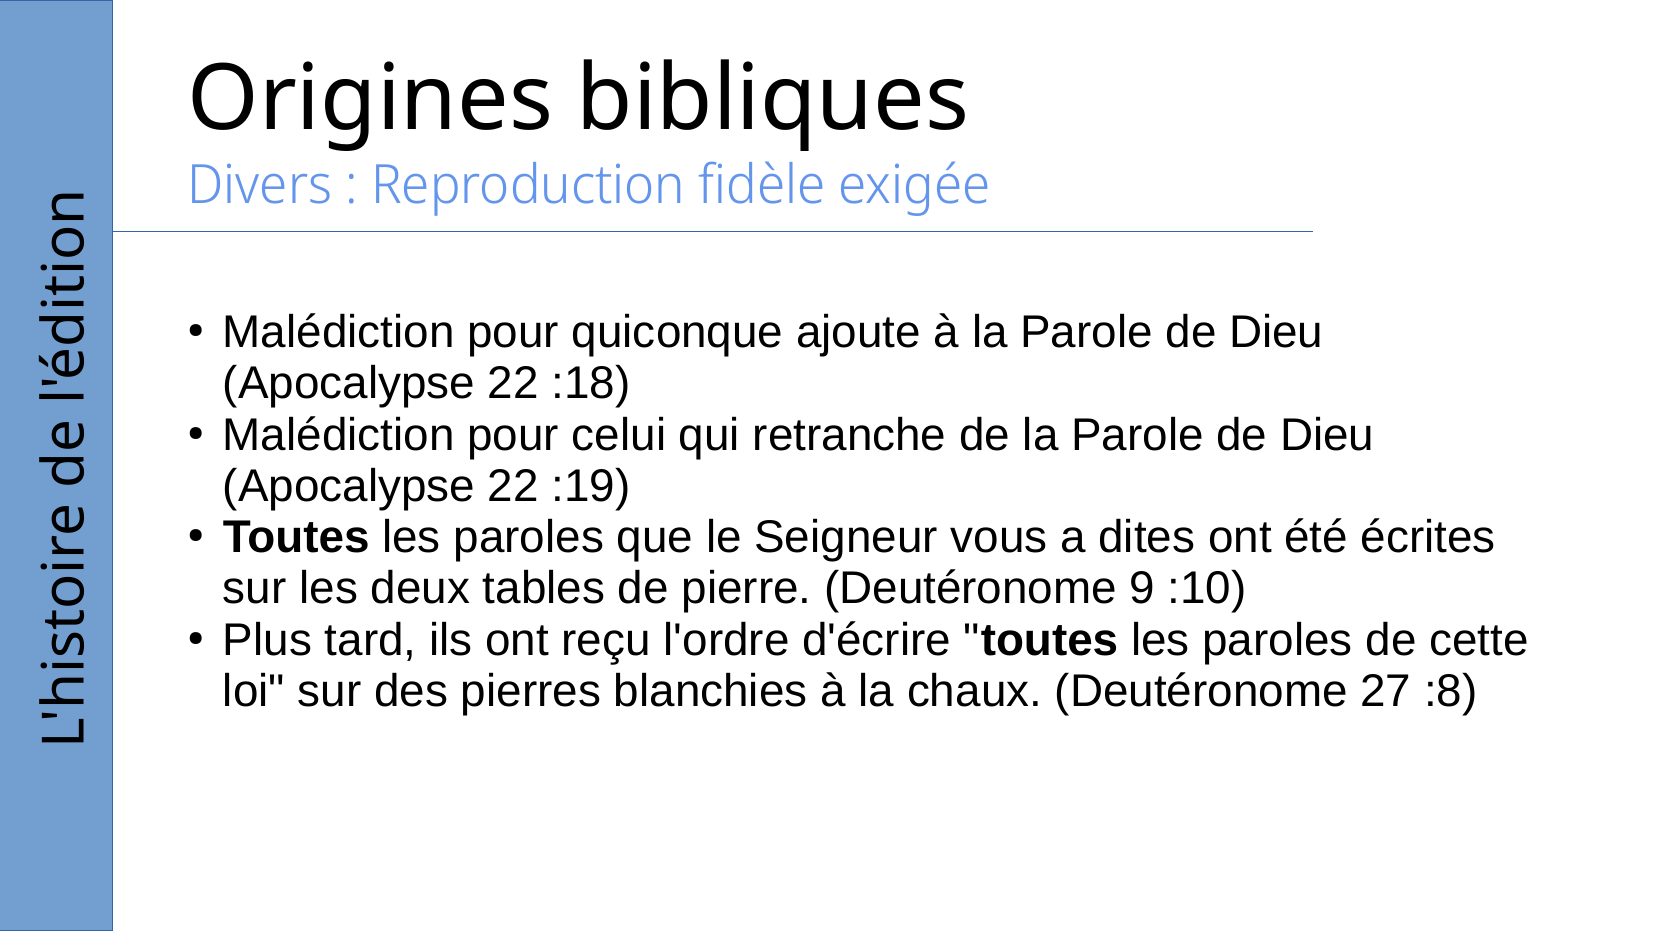

# Origines bibliques
Divers : Reproduction fidèle exigée
Malédiction pour quiconque ajoute à la Parole de Dieu (Apocalypse 22 :18)
Malédiction pour celui qui retranche de la Parole de Dieu (Apocalypse 22 :19)
Toutes les paroles que le Seigneur vous a dites ont été écrites sur les deux tables de pierre. (Deutéronome 9 :10)
Plus tard, ils ont reçu l'ordre d'écrire "toutes les paroles de cette loi" sur des pierres blanchies à la chaux. (Deutéronome 27 :8)
L'histoire de l'édition